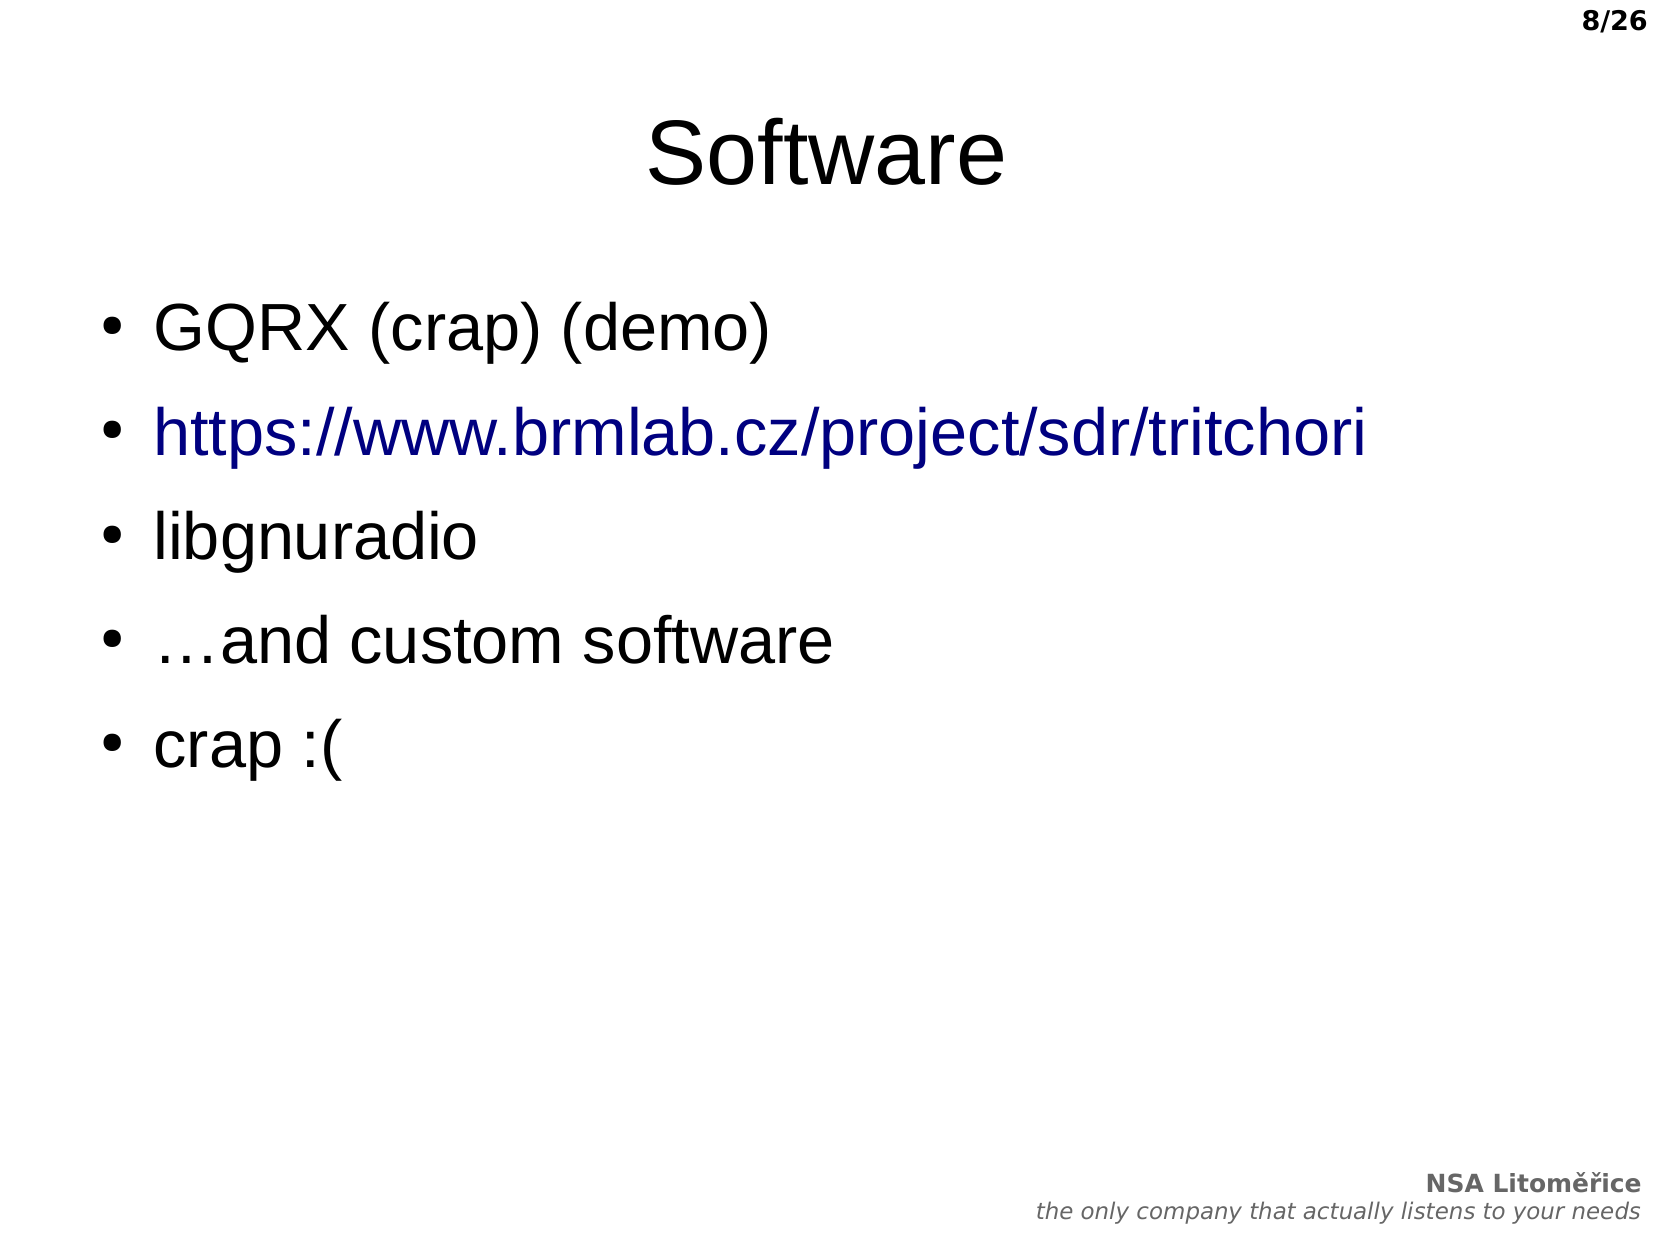

aaa
# Software
GQRX (crap) (demo)
https://www.brmlab.cz/project/sdr/tritchori
libgnuradio
…and custom software
crap :(
8